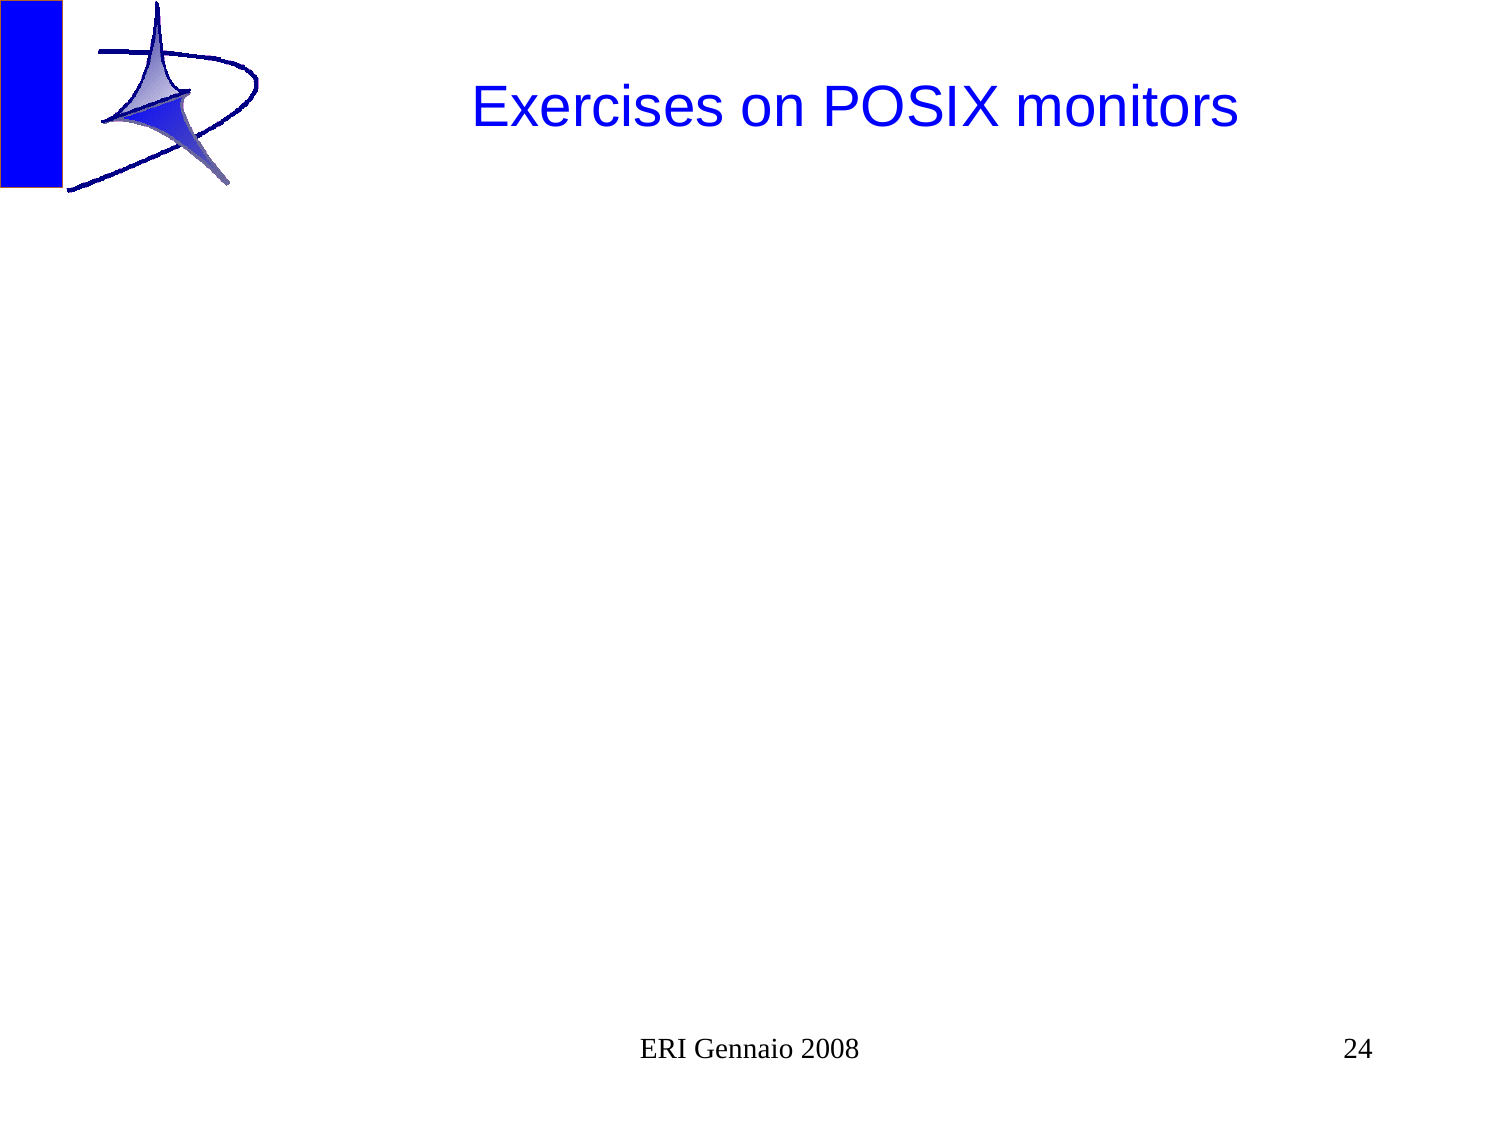

# Exercises on POSIX monitors
ERI Gennaio 2008
24